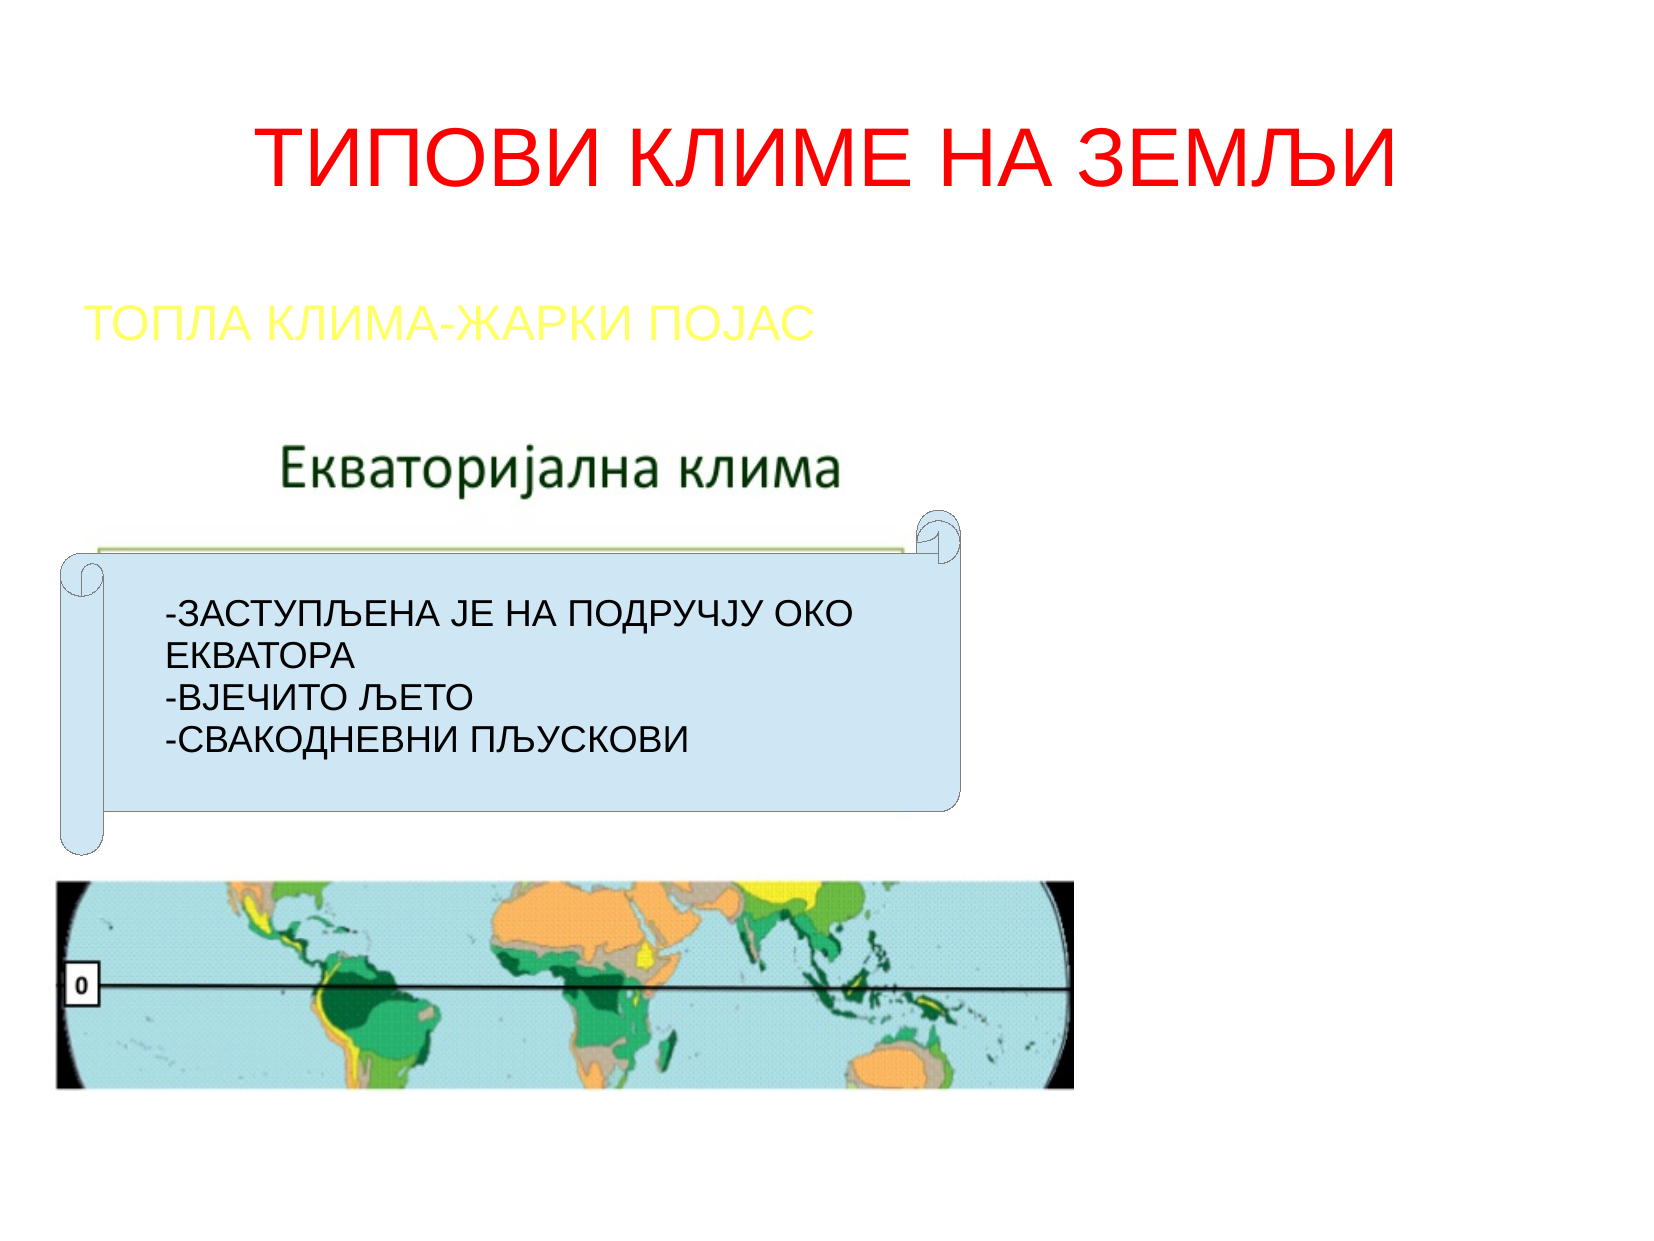

# ТИПОВИ КЛИМЕ НА ЗЕМЉИ
ТОПЛА КЛИМА-ЖАРКИ ПОЈАС
-ЗАСТУПЉЕНА ЈЕ НА ПОДРУЧЈУ ОКО
ЕКВАТОРА
-ВЈЕЧИТО ЉЕТО
-СВАКОДНЕВНИ ПЉУСКОВИ